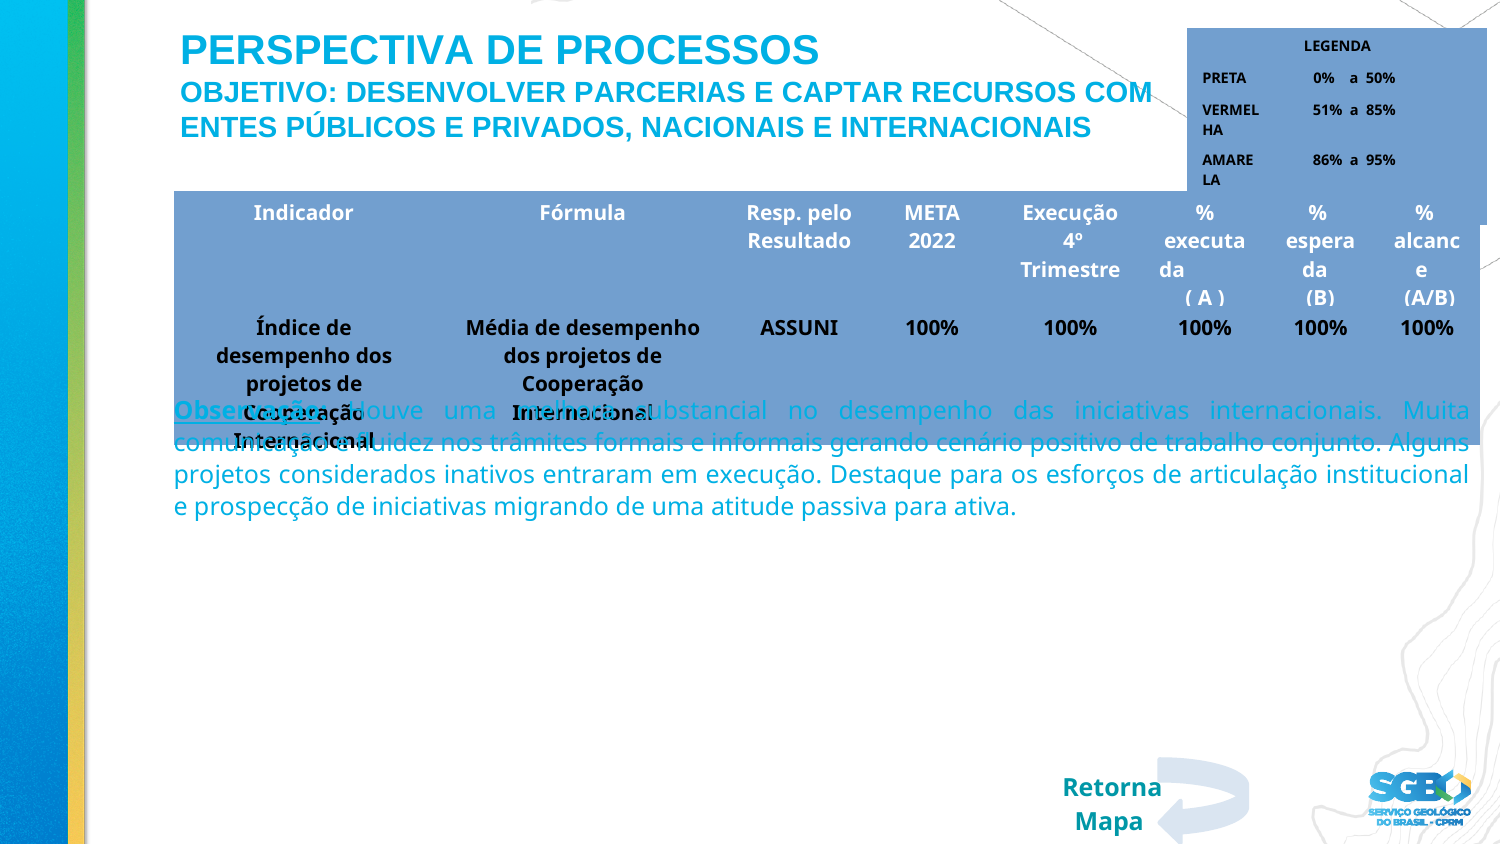

PERSPECTIVA DE VALOR PARA CLIENTES E USUÁRIOS
PERSPECTIVA DE PROCESSOS
OBJETIVO: DESENVOLVER PARCERIAS E CAPTAR RECURSOS COM ENTES PÚBLICOS E PRIVADOS, NACIONAIS E INTERNACIONAIS
| LEGENDA | | |
| --- | --- | --- |
| PRETA | 0% a 50% | |
| VERMELHA | 51% a 85% | |
| AMARELA | 86% a 95% | |
| VERDE | 96% a 100% | |
| Indicador | Fórmula | Resp. pelo Resultado | META 2022 | Execução 4º Trimestre | % executada ( A ) | % esperada (B) | % alcance (A/B) |
| --- | --- | --- | --- | --- | --- | --- | --- |
| Índice de desempenho dos projetos de Cooperação Internacional | Média de desempenho dos projetos de Cooperação Internacional | ASSUNI | 100% | 100% | 100% | 100% | 100% |
Observação: Houve uma melhora substancial no desempenho das iniciativas internacionais. Muita comunicação e fluidez nos trâmites formais e informais gerando cenário positivo de trabalho conjunto. Alguns projetos considerados inativos entraram em execução. Destaque para os esforços de articulação institucional e prospecção de iniciativas migrando de uma atitude passiva para ativa.
Retorna Mapa